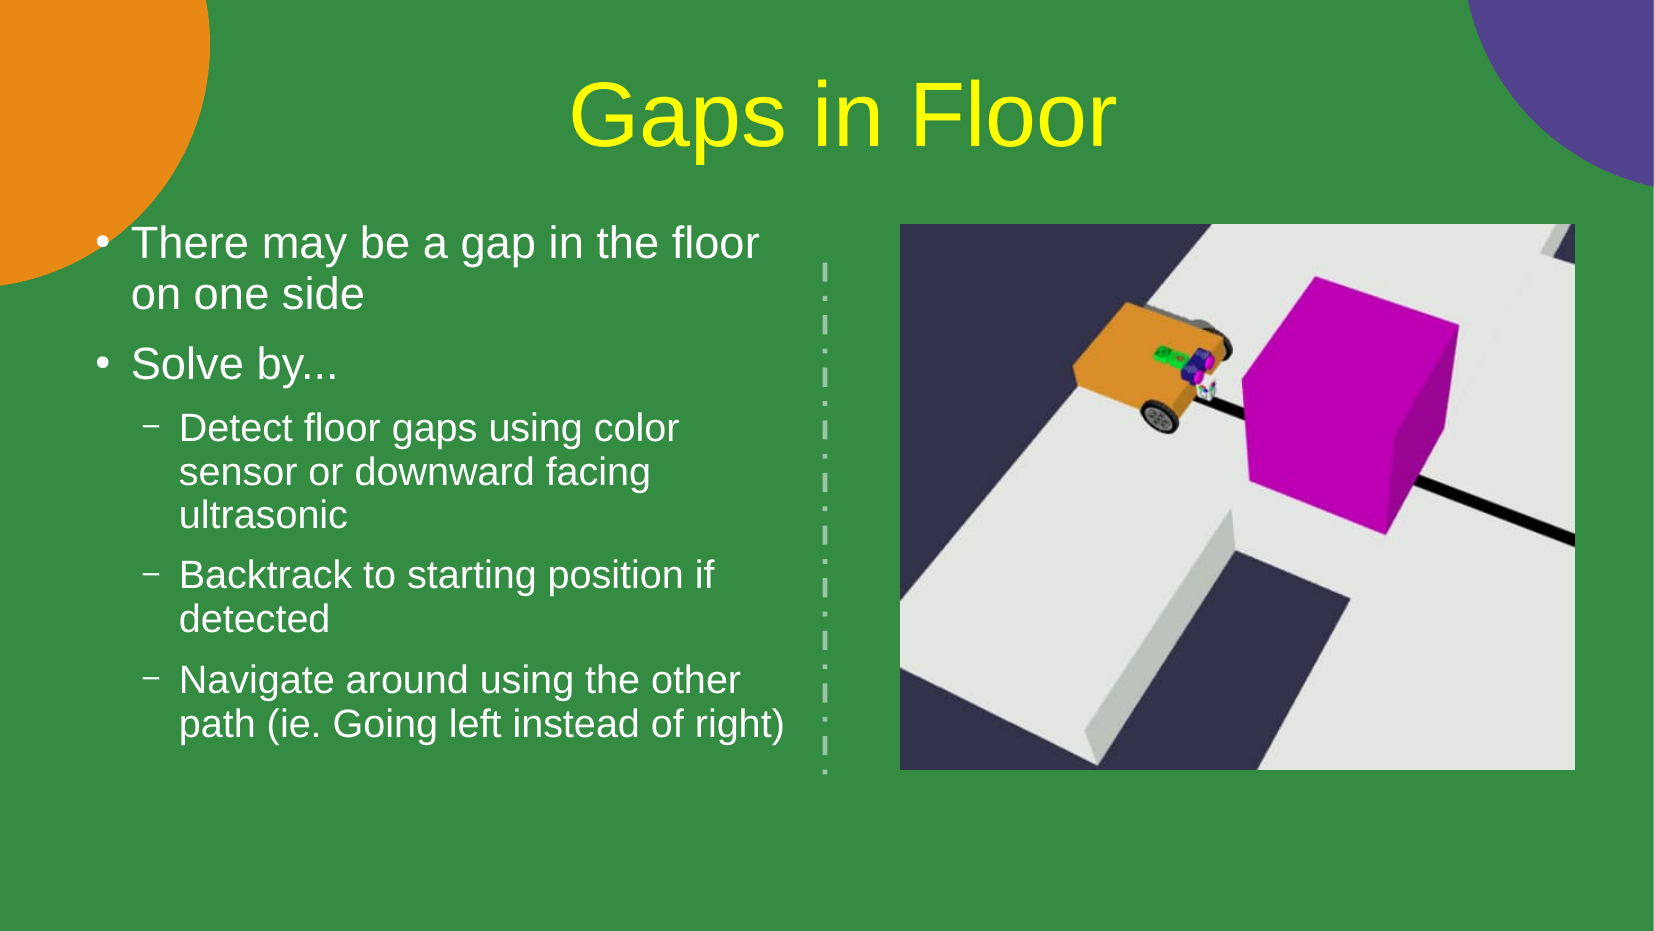

# Gaps in Floor
There may be a gap in the floor on one side
Solve by...
Detect floor gaps using color sensor or downward facing ultrasonic
Backtrack to starting position if detected
Navigate around using the other path (ie. Going left instead of right)